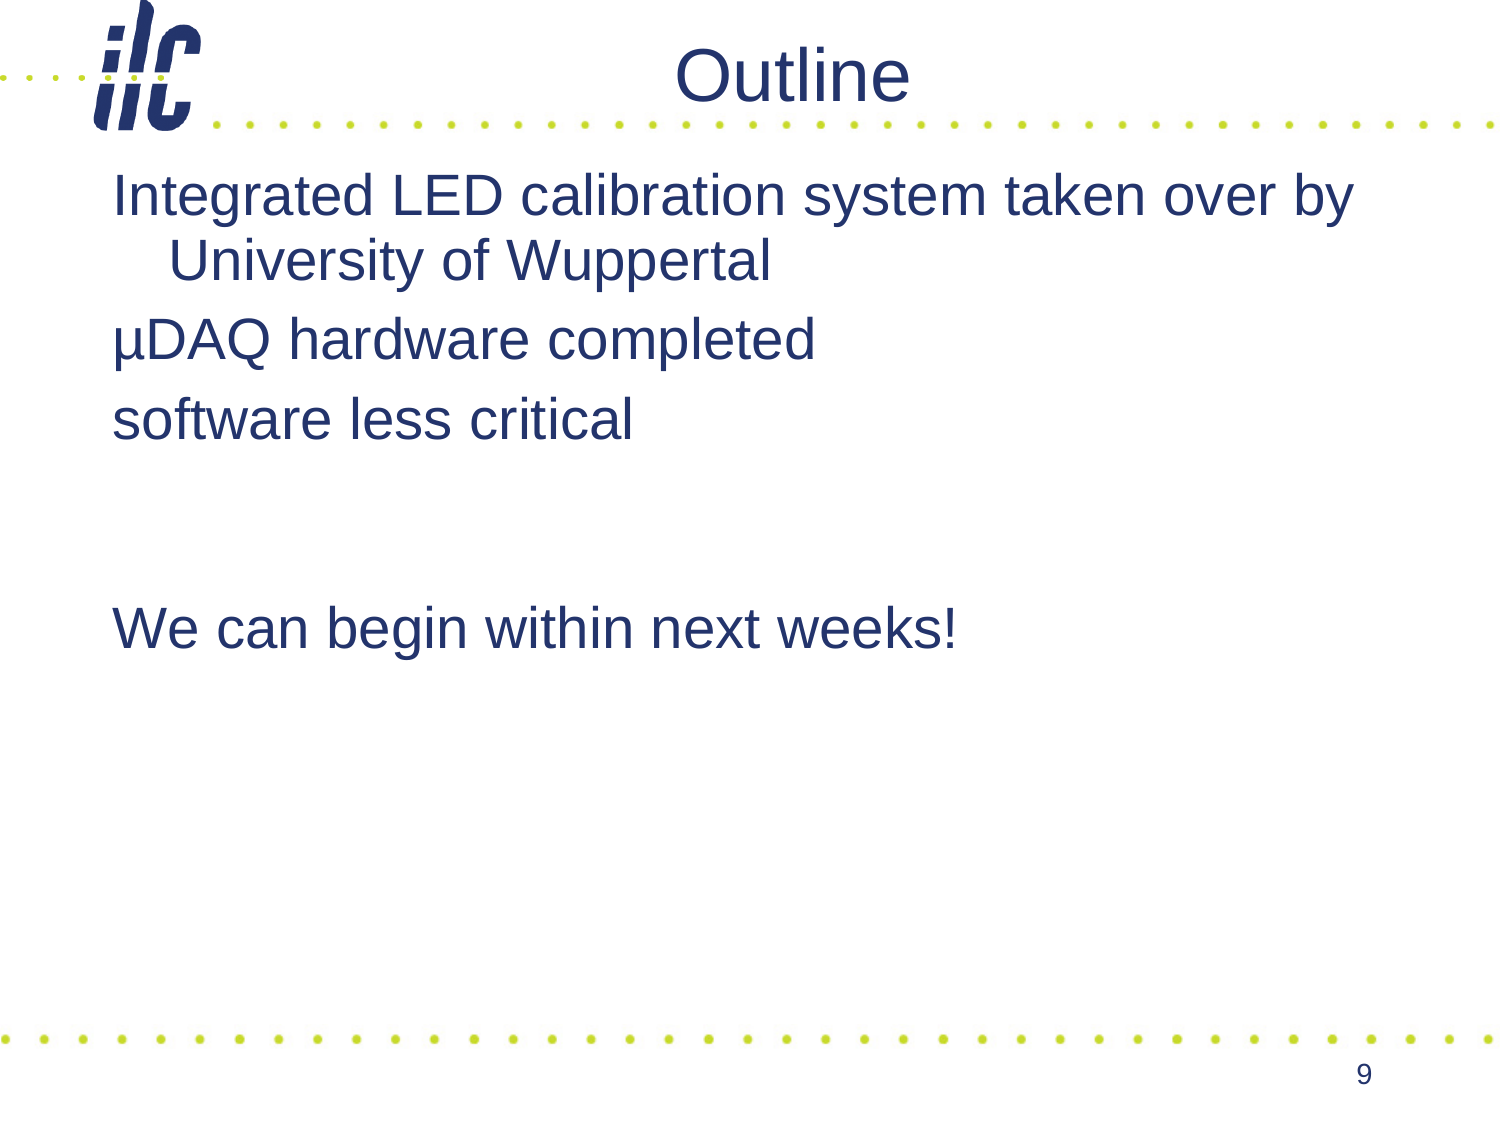

# Outline
Integrated LED calibration system taken over by University of Wuppertal
µDAQ hardware completed
software less critical
We can begin within next weeks!
9